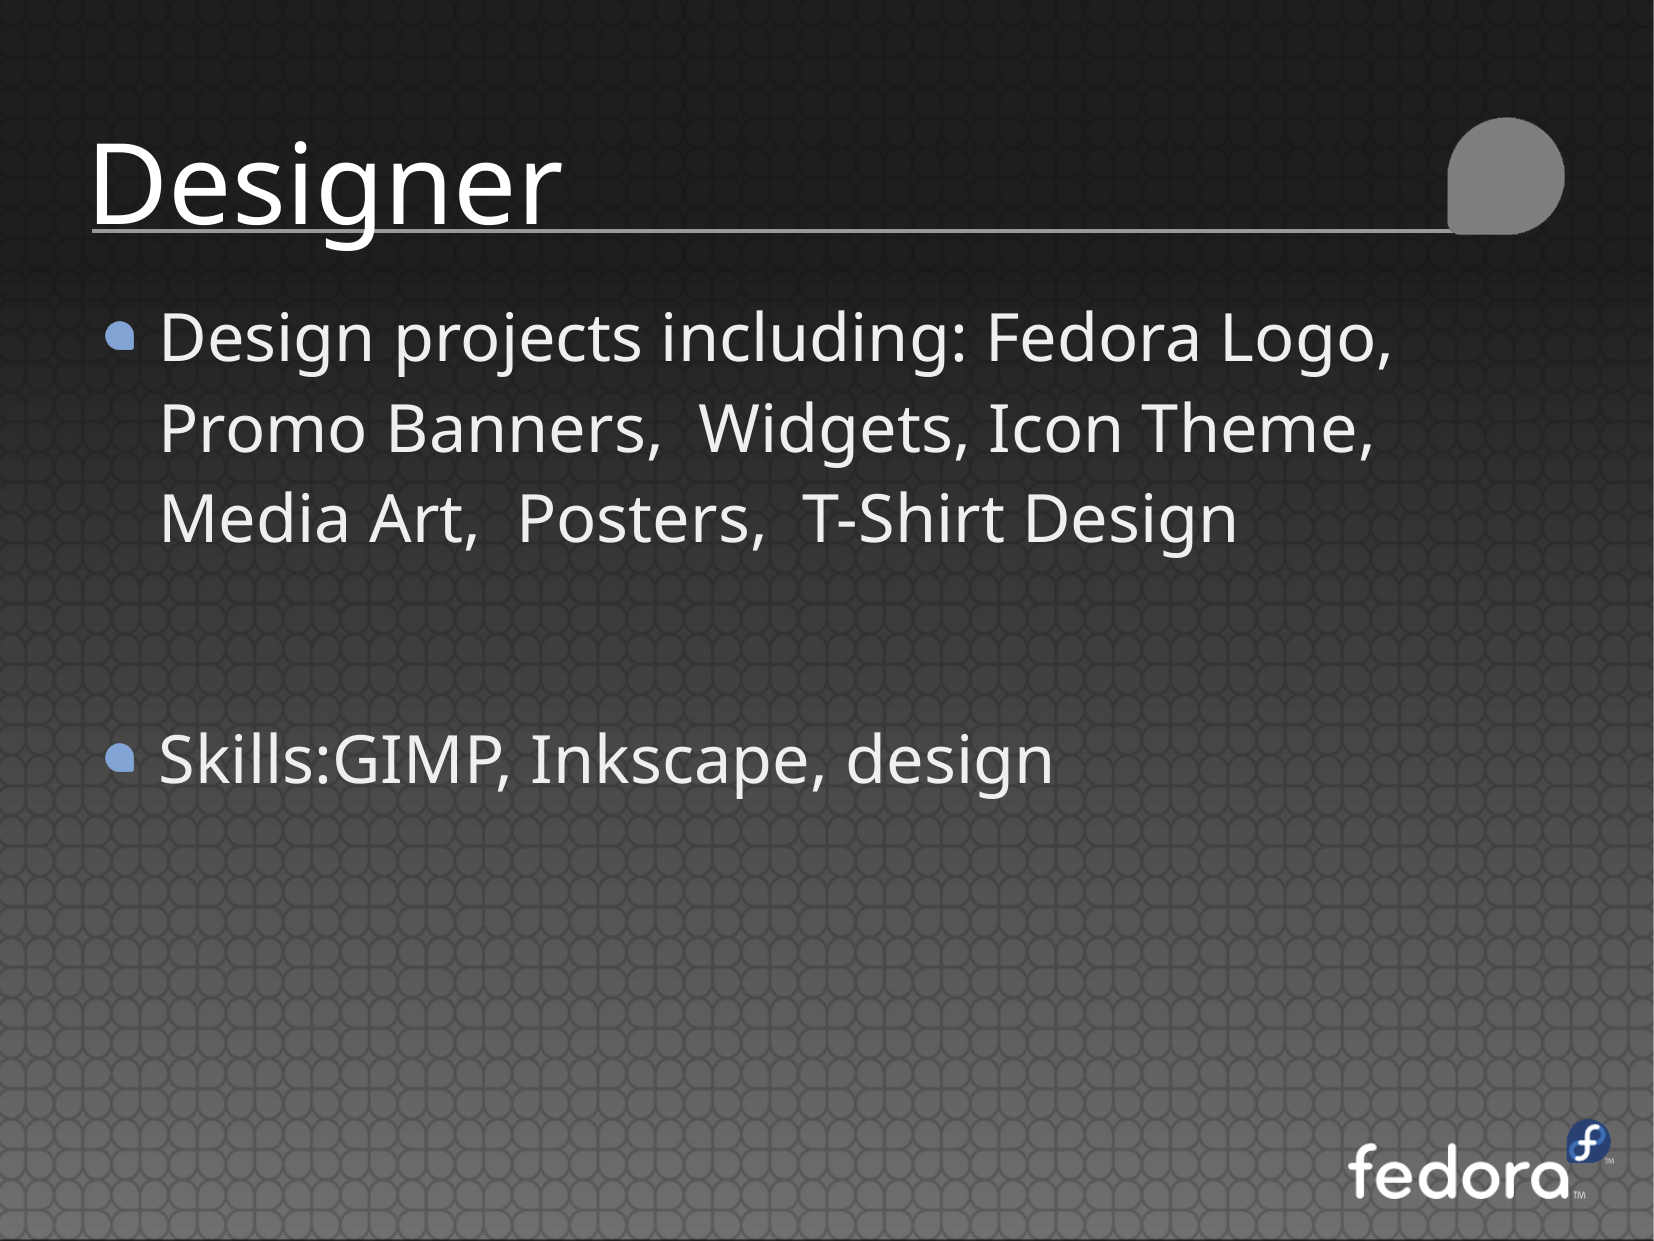

# Designer
Design projects including: Fedora Logo, Promo Banners, Widgets, Icon Theme, Media Art, Posters, T-Shirt Design
Skills:GIMP, Inkscape, design